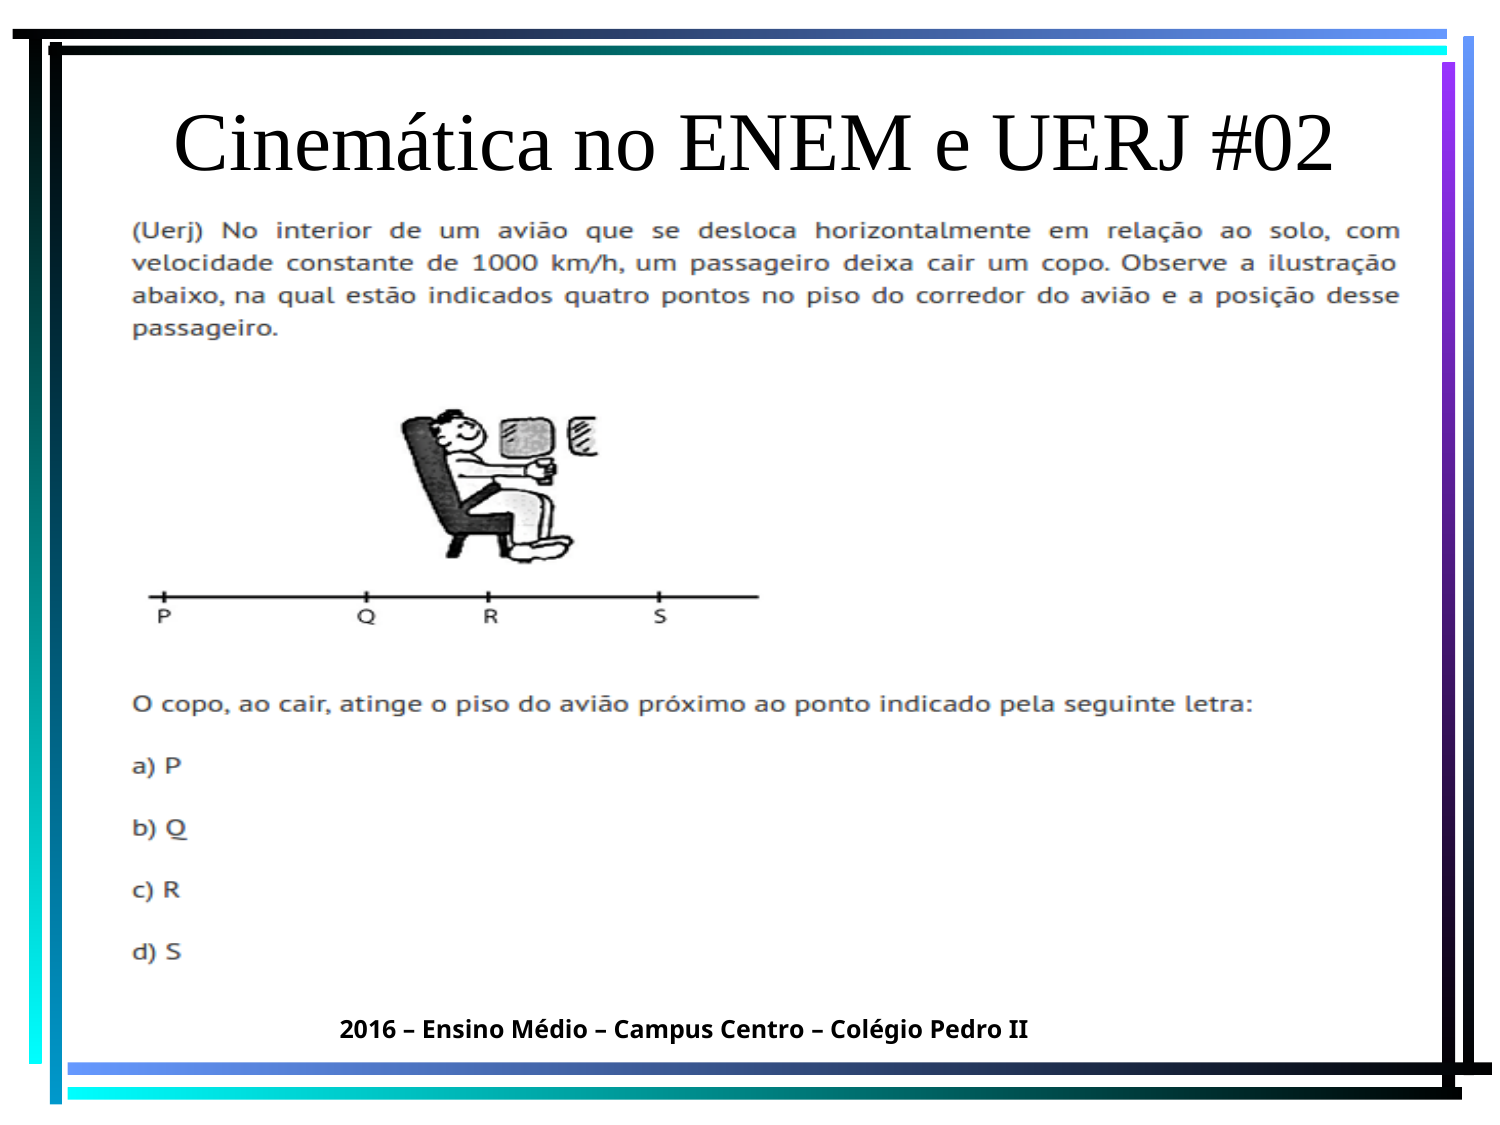

# Cinemática no ENEM e UERJ #02
2016 – Ensino Médio – Campus Centro – Colégio Pedro II